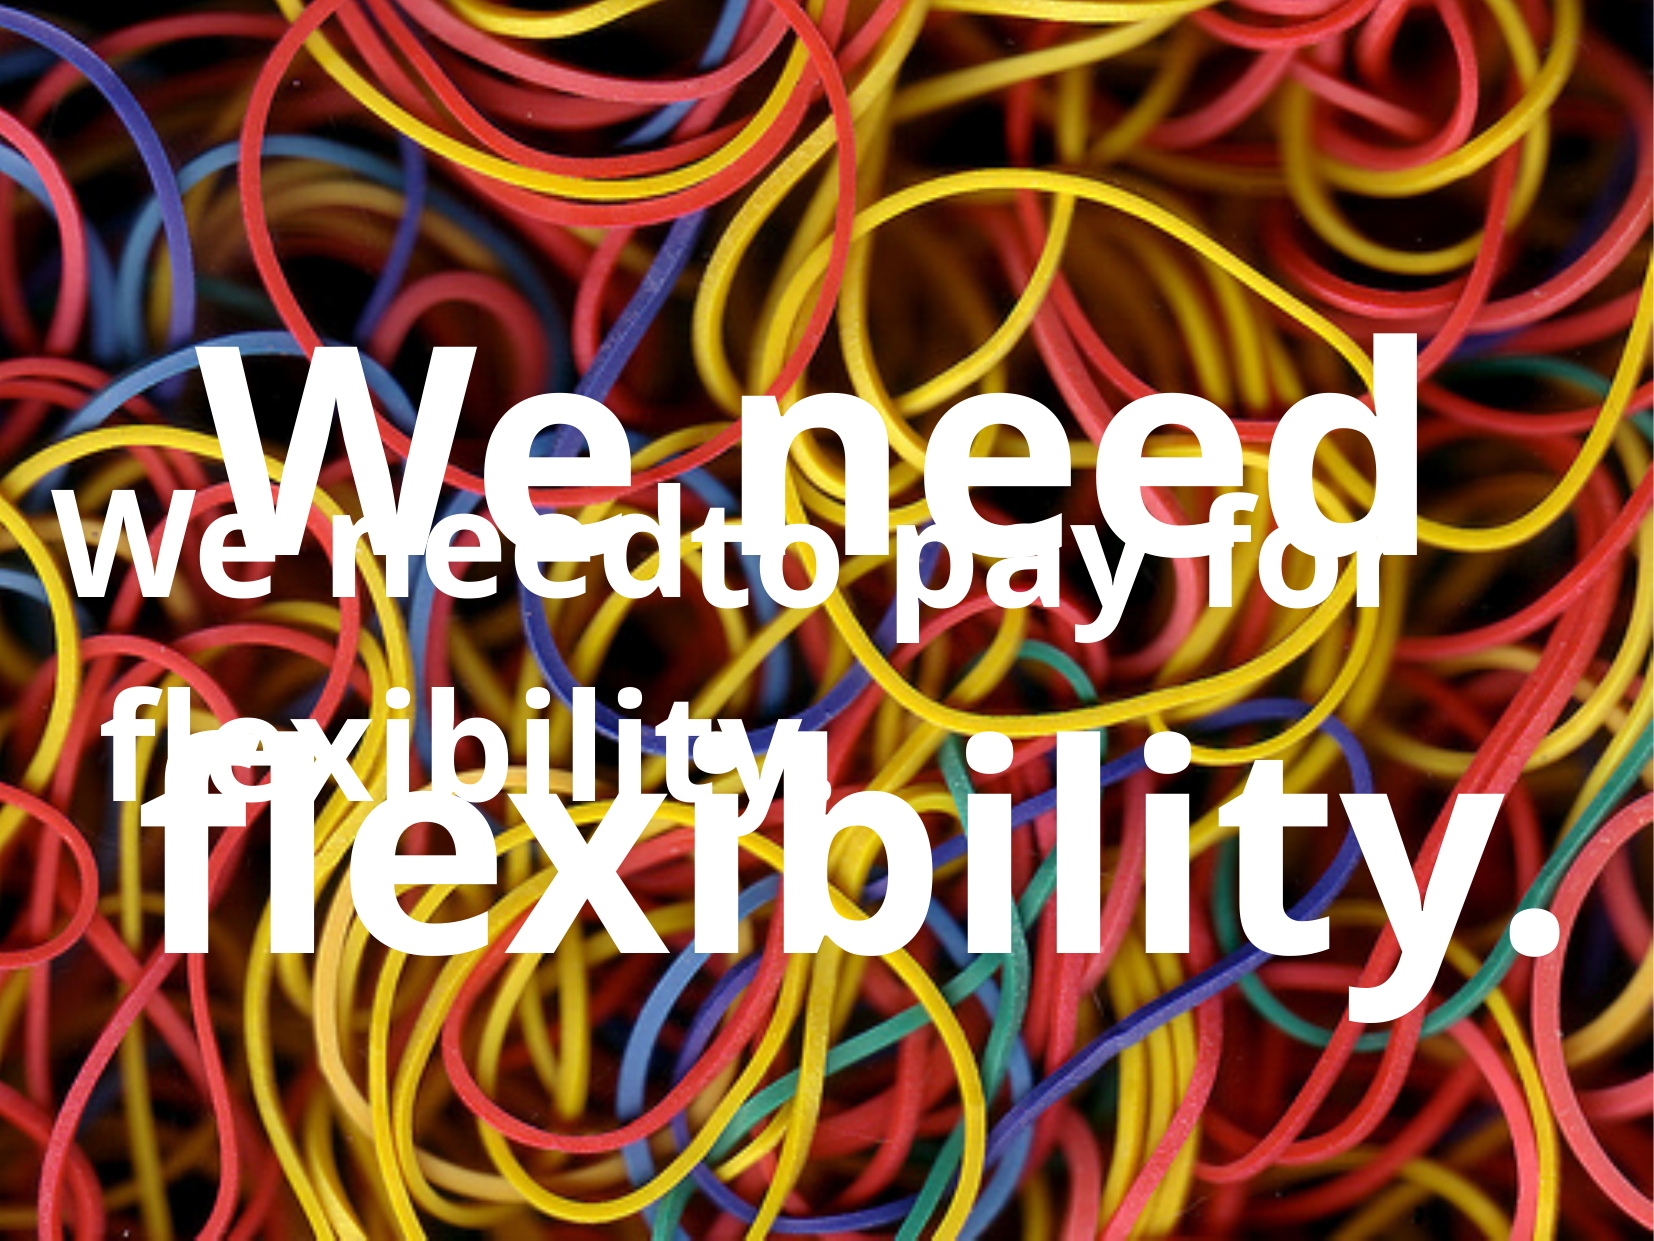

# We need flexibility.
We need flexibility.
to pay for